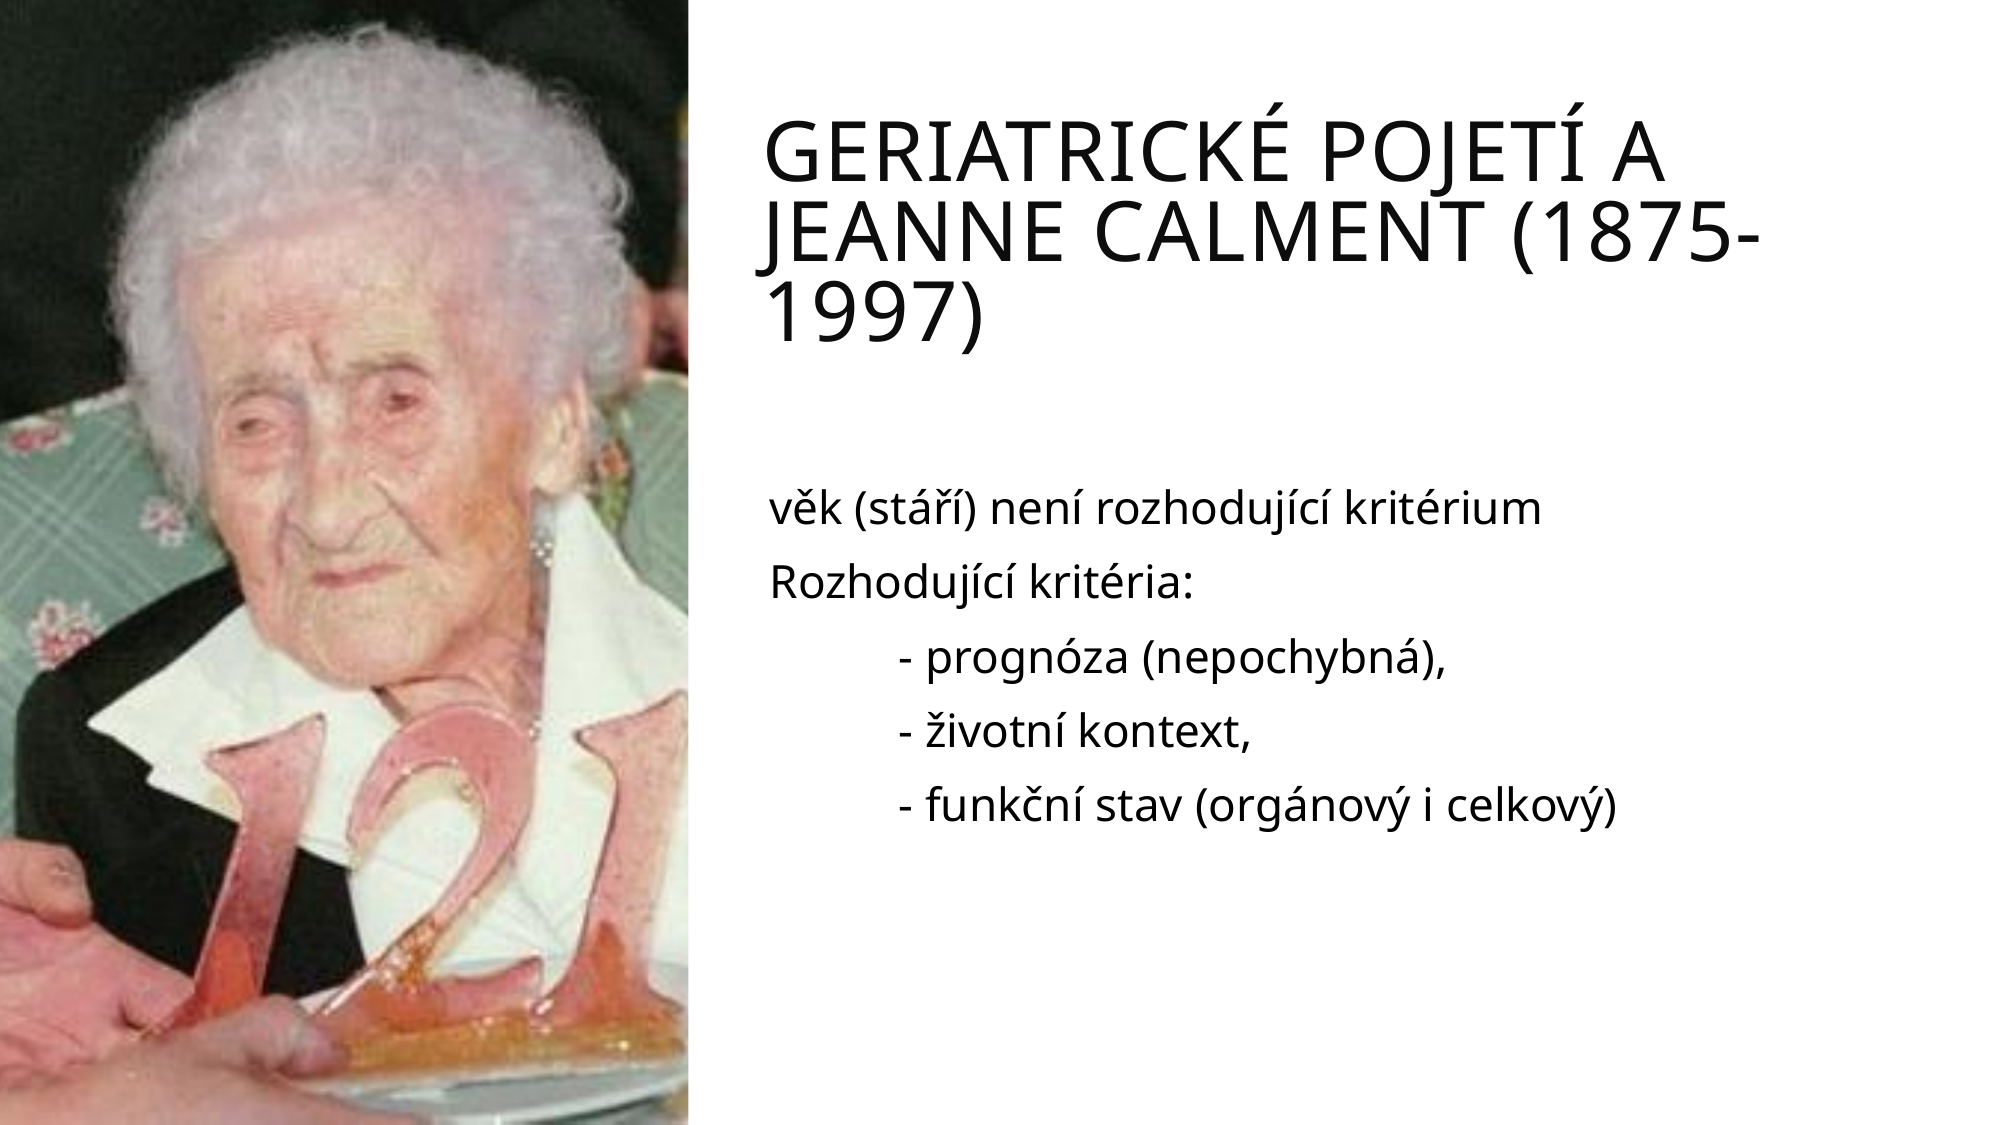

# Geriatrické pojetí a Jeanne Calment (1875- 1997)
věk (stáří) není rozhodující kritérium
Rozhodující kritéria:
 - prognóza (nepochybná),
 - životní kontext,
 - funkční stav (orgánový i celkový)